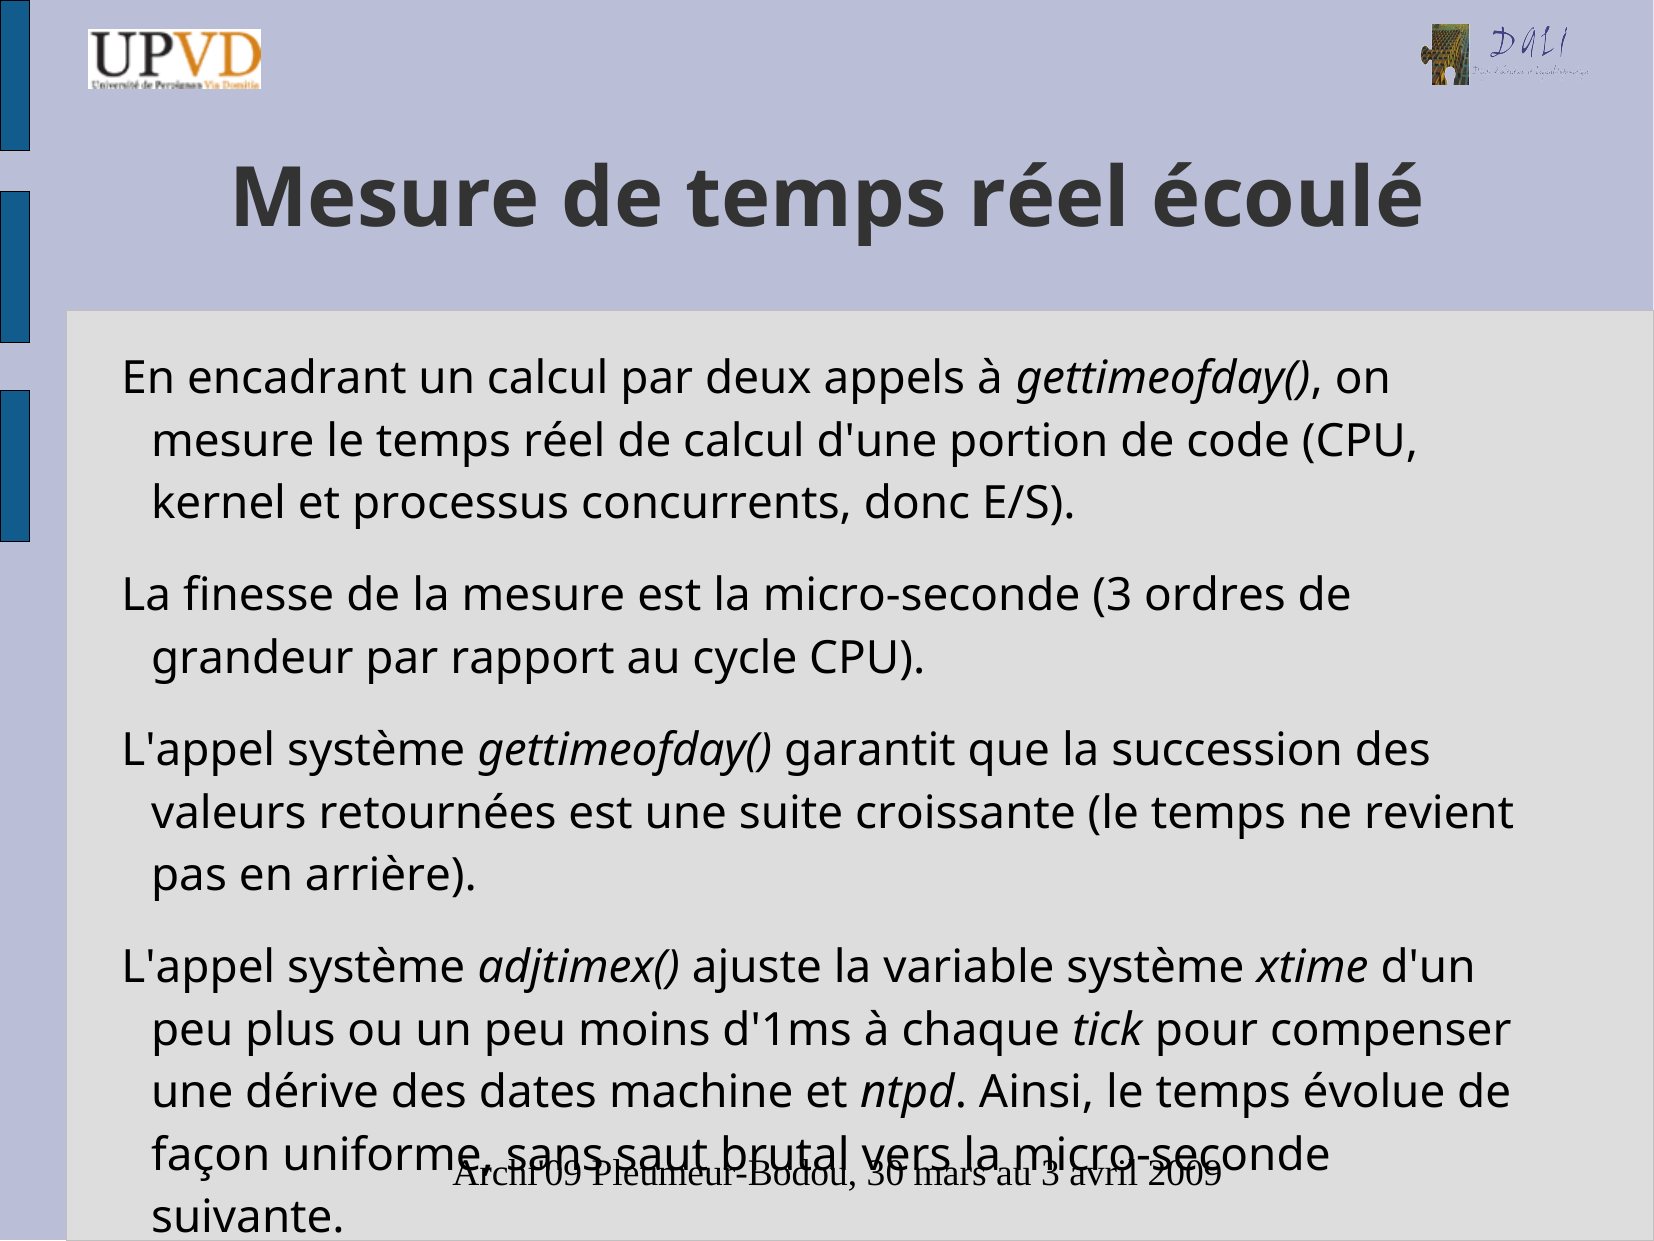

# Mesure de temps réel écoulé
En encadrant un calcul par deux appels à gettimeofday(), on mesure le temps réel de calcul d'une portion de code (CPU, kernel et processus concurrents, donc E/S).
La finesse de la mesure est la micro-seconde (3 ordres de grandeur par rapport au cycle CPU).
L'appel système gettimeofday() garantit que la succession des valeurs retournées est une suite croissante (le temps ne revient pas en arrière).
L'appel système adjtimex() ajuste la variable système xtime d'un peu plus ou un peu moins d'1ms à chaque tick pour compenser une dérive des dates machine et ntpd. Ainsi, le temps évolue de façon uniforme, sans saut brutal vers la micro-seconde suivante.
Archi'09 Pleumeur-Bodou, 30 mars au 3 avril 2009